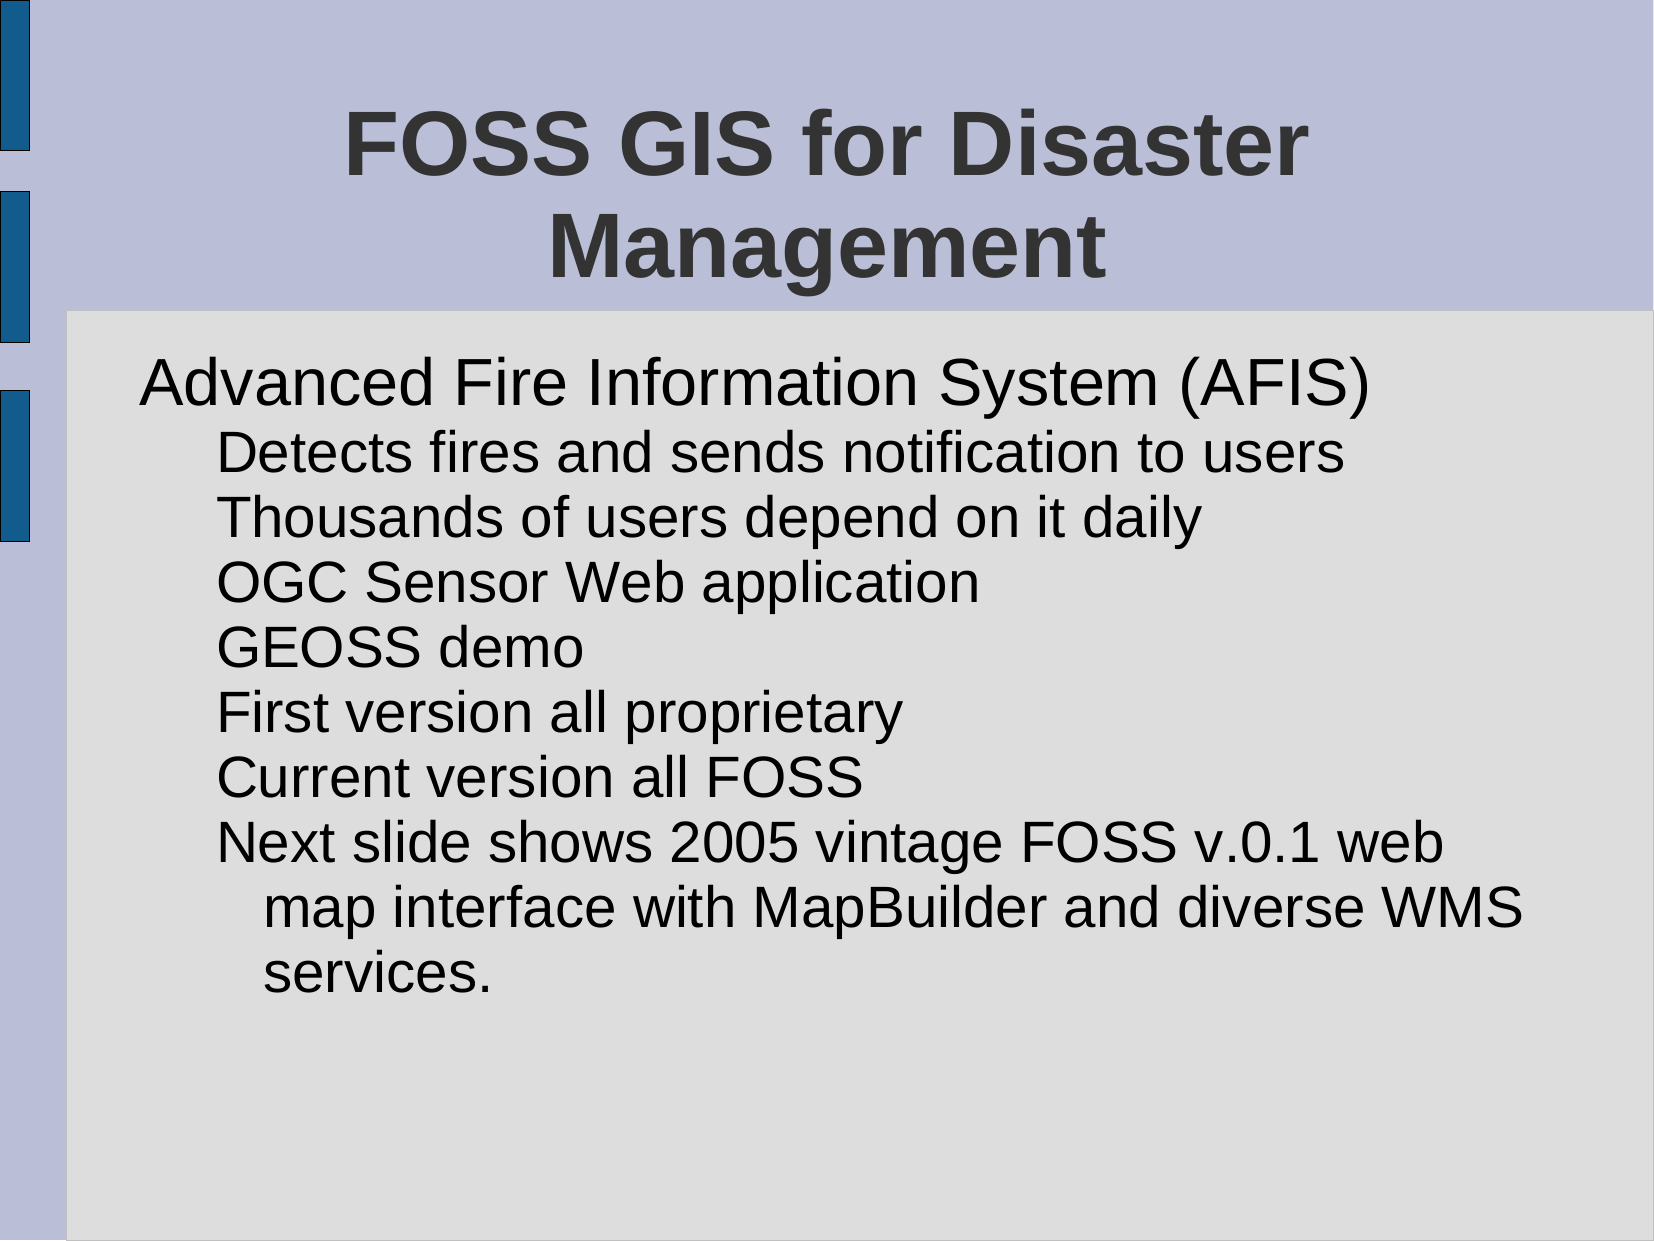

# FOSS GIS for Disaster Management
Advanced Fire Information System (AFIS)
Detects fires and sends notification to users
Thousands of users depend on it daily
OGC Sensor Web application
GEOSS demo
First version all proprietary
Current version all FOSS
Next slide shows 2005 vintage FOSS v.0.1 web map interface with MapBuilder and diverse WMS services.